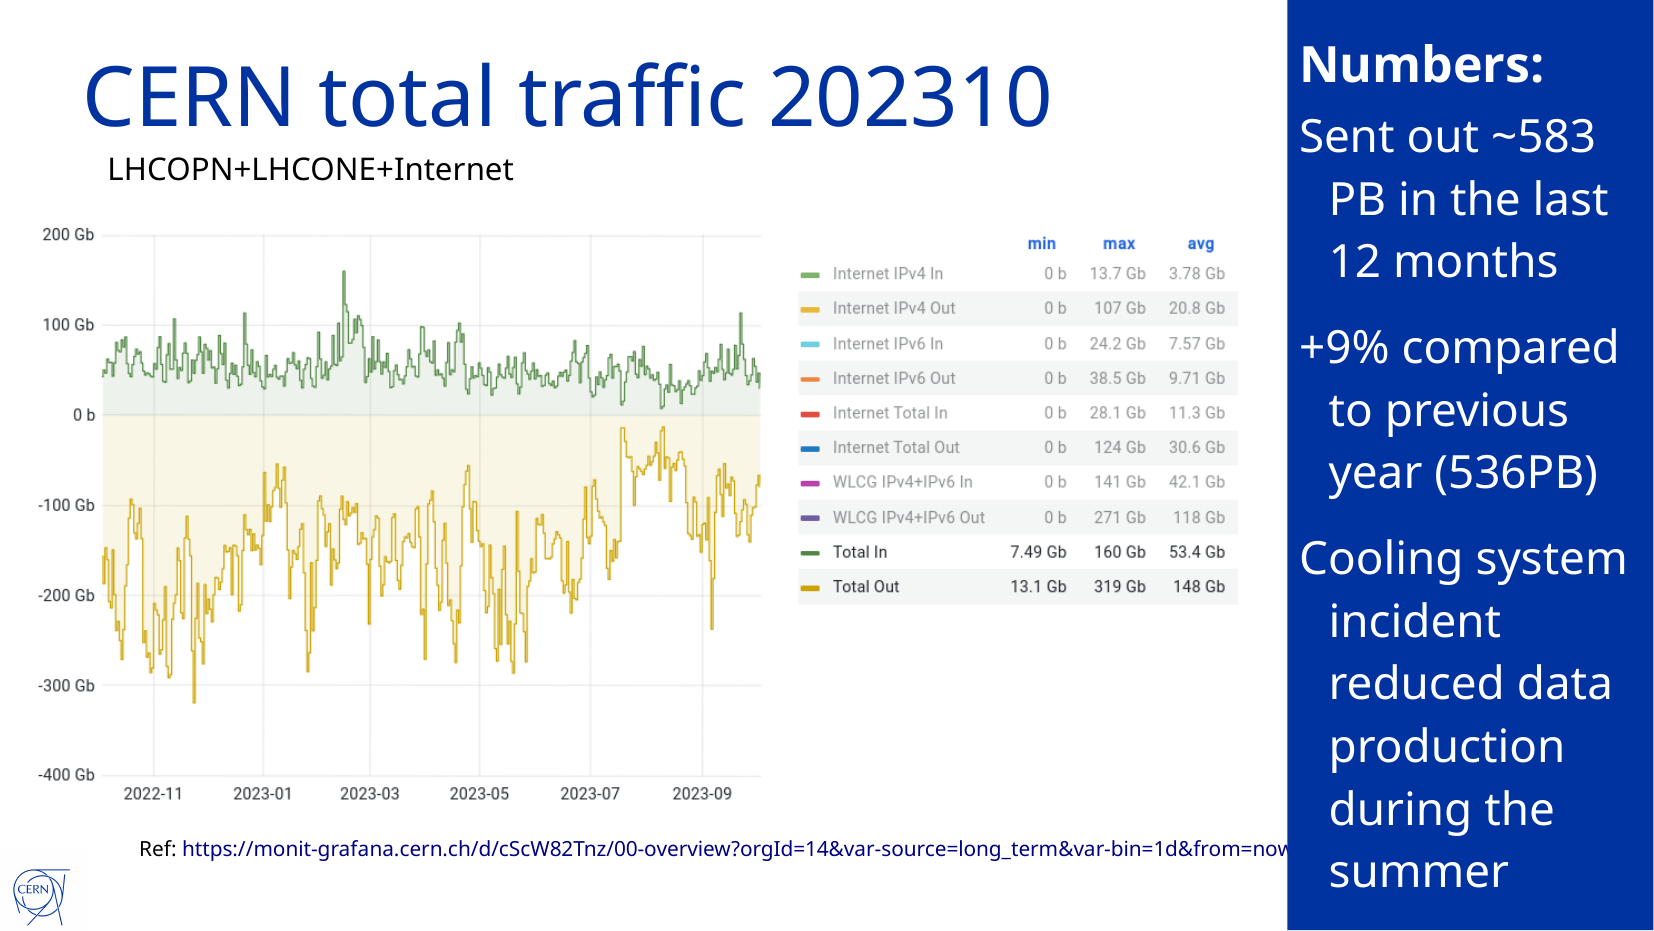

Numbers:
Sent out ~583 PB in the last 12 months
+9% compared to previous year (536PB)
Cooling system incident reduced data production during the summer
# CERN total traffic 202310
LHCOPN+LHCONE+Internet
Ref: https://monit-grafana.cern.ch/d/cScW82Tnz/00-overview?orgId=14&var-source=long_term&var-bin=1d&from=now-1y&to=now